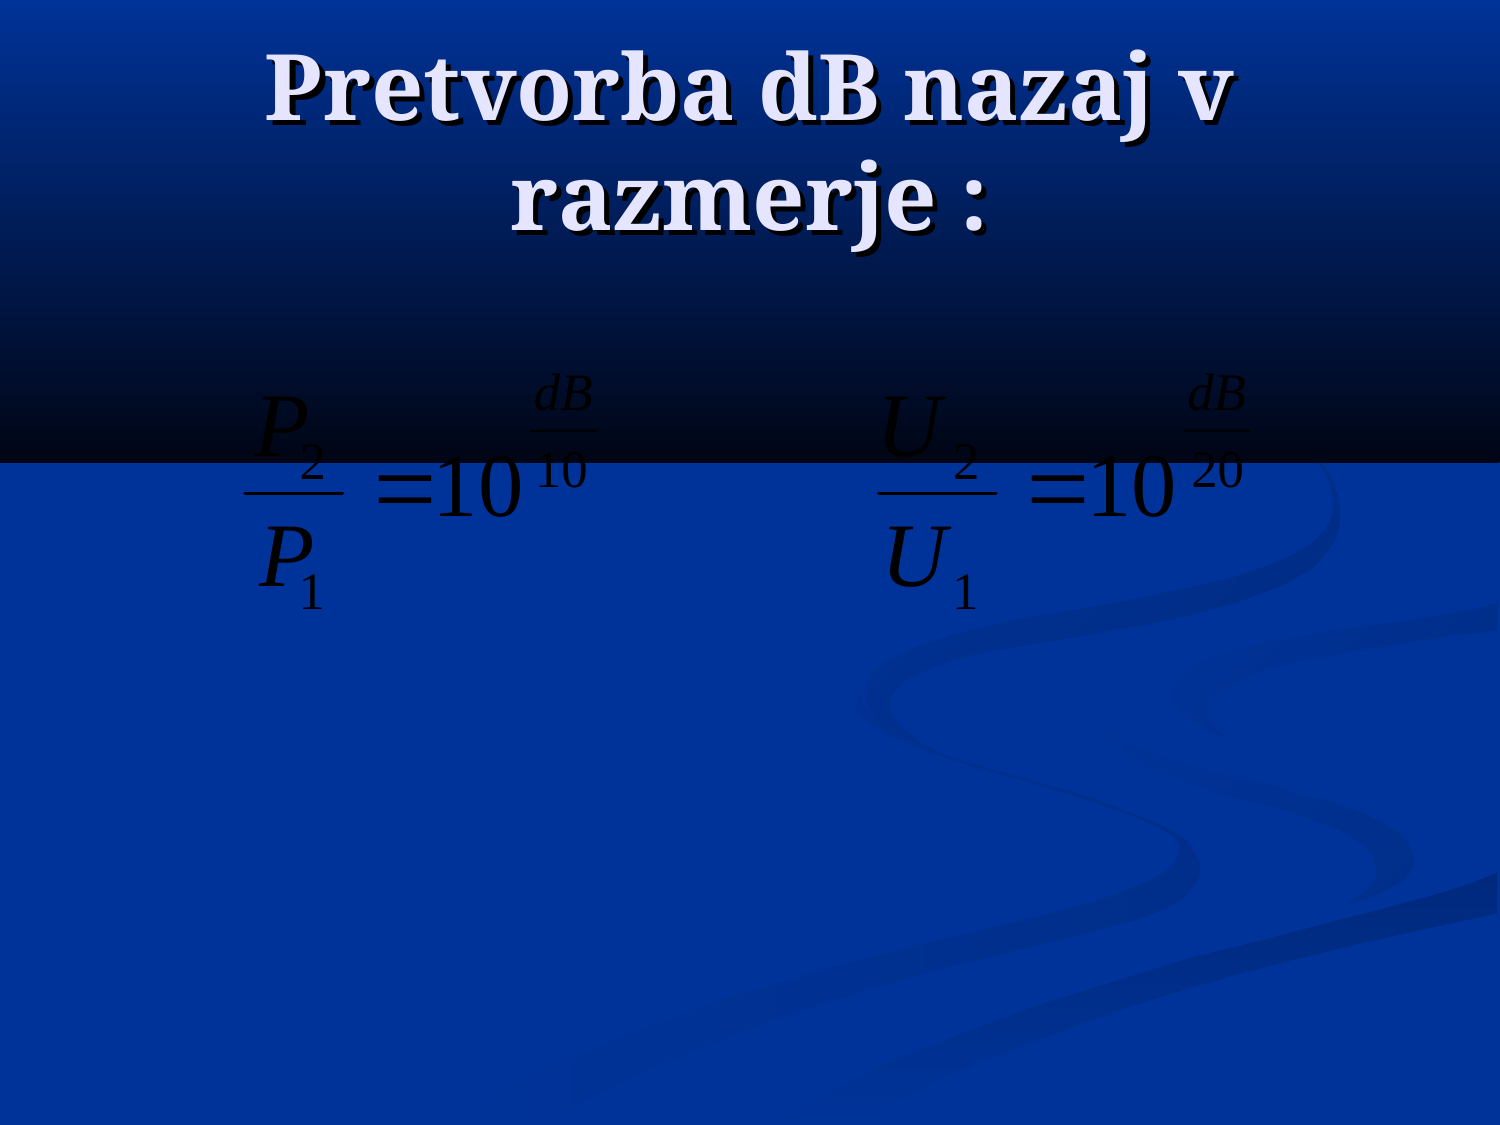

# Pretvorba dB nazaj v razmerje :